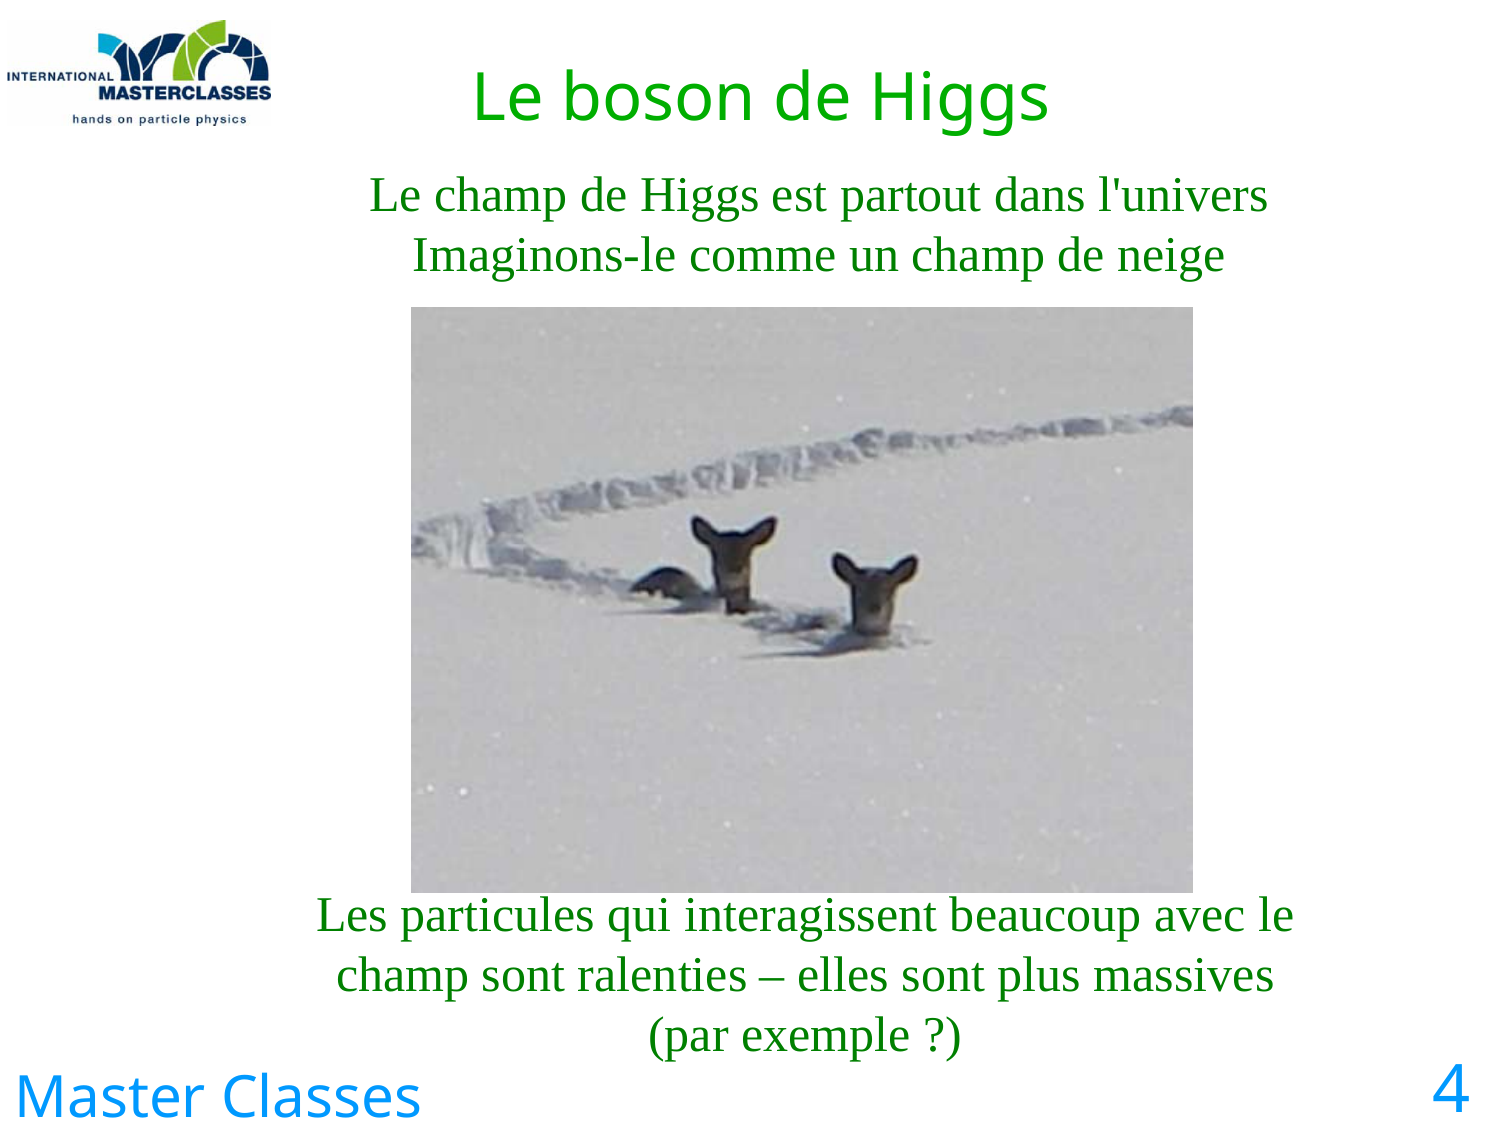

# Le boson de Higgs
Le champ de Higgs est partout dans l'univers
Imaginons-le comme un champ de neige
Les particules qui interagissent beaucoup avec le champ sont ralenties – elles sont plus massives
(par exemple ?)
42
Master Classes 2013